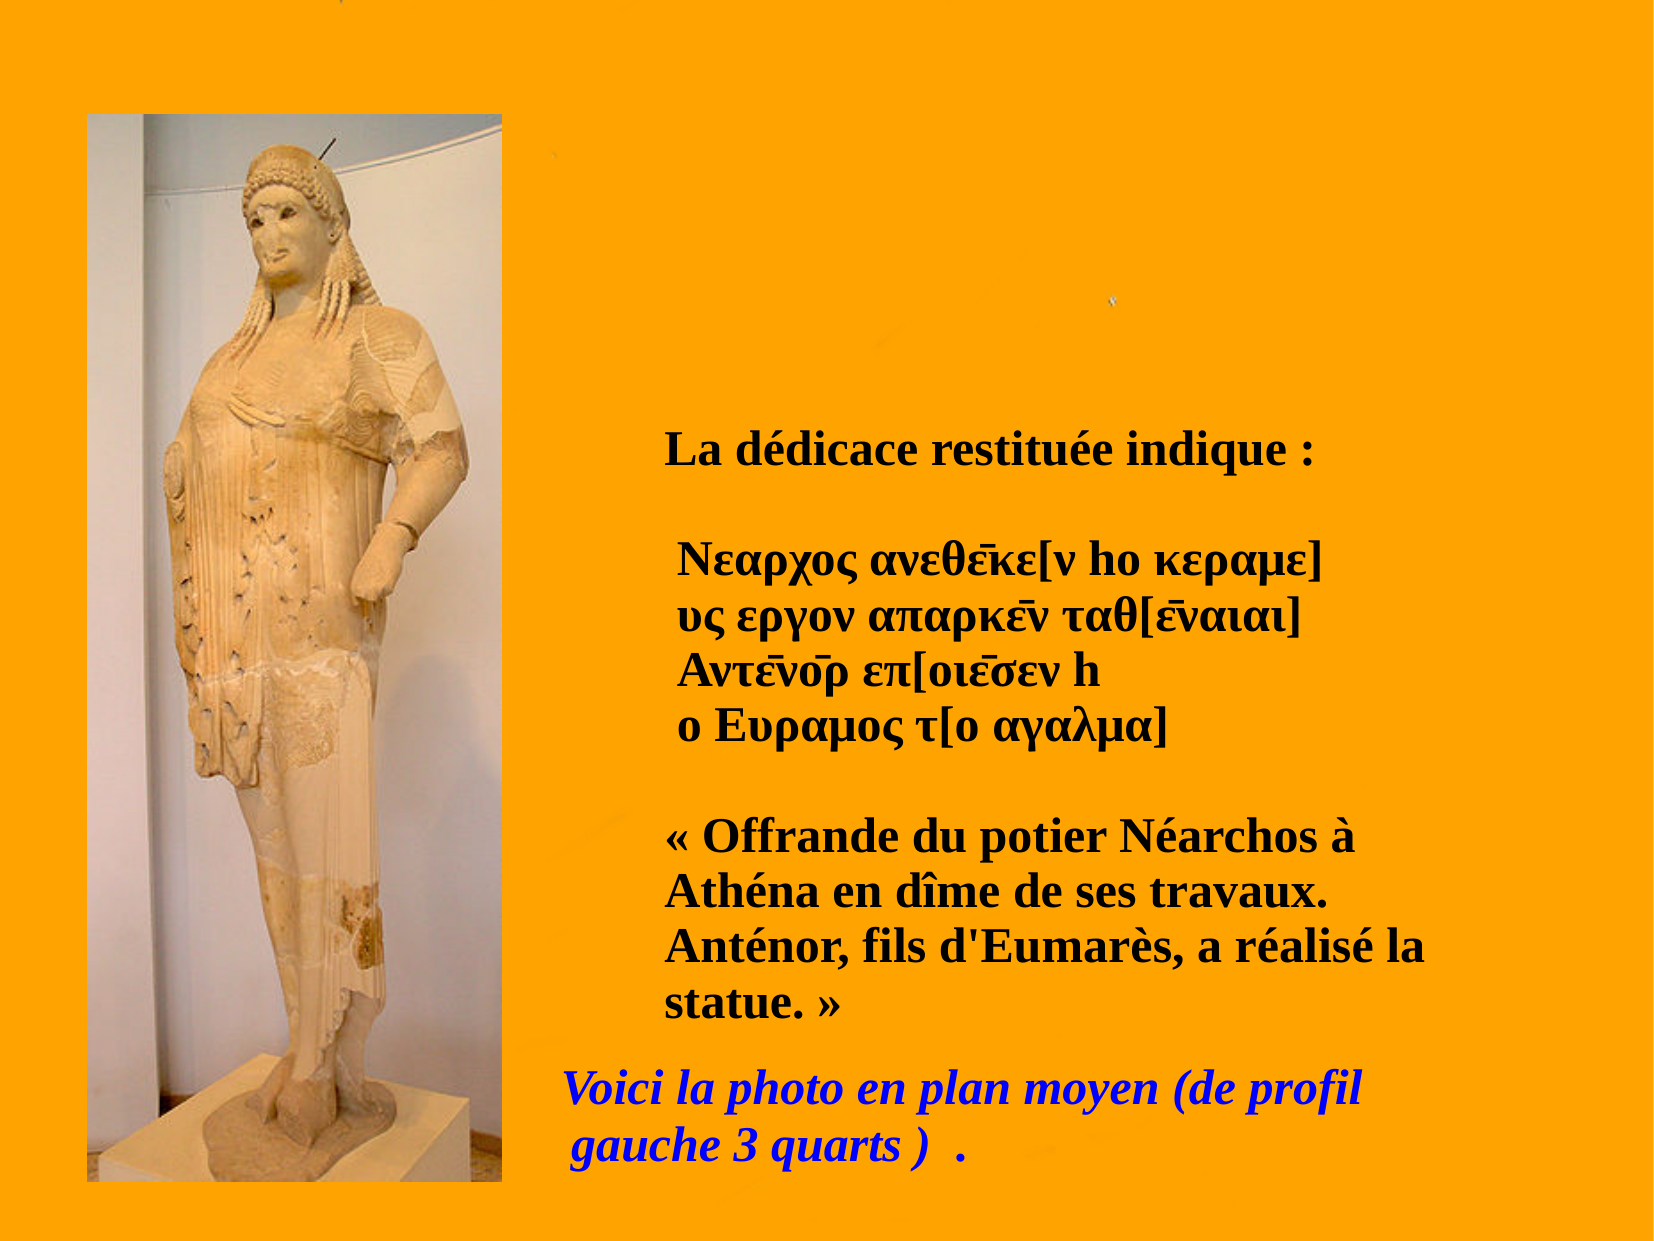

La dédicace restituée indique :
 Νεαρχος ανεθε̄κε[ν hο κεραμε]
 υς εργον απαρκε̄ν ταθ[ε̄ναιαι]
 Αντε̄νο̄ρ επ[οιε̄σεν h
 ο Ευραμος τ[ο αγαλμα]
« Offrande du potier Néarchos à Athéna en dîme de ses travaux.
Anténor, fils d'Eumarès, a réalisé la statue. »
 Voici la photo en plan moyen (de profil
 gauche 3 quarts ) .